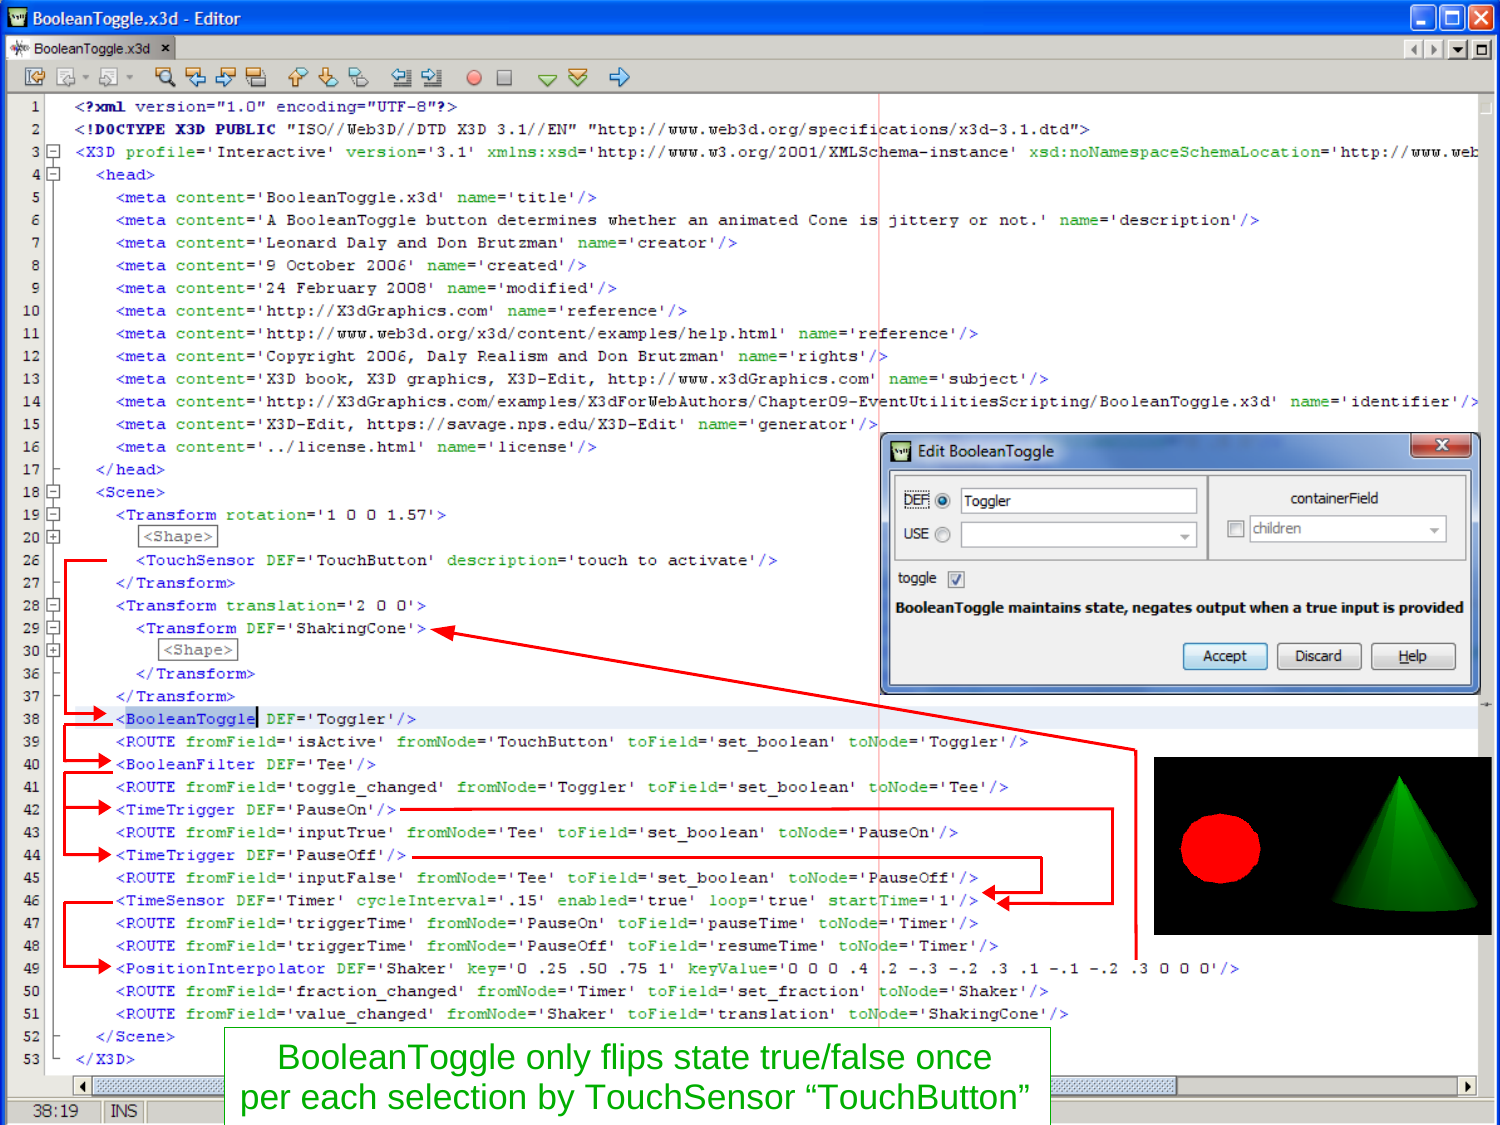

# BooleanToggle node X3D-Edit
BooleanToggle only flips state true/false once per each selection by TouchSensor “TouchButton”